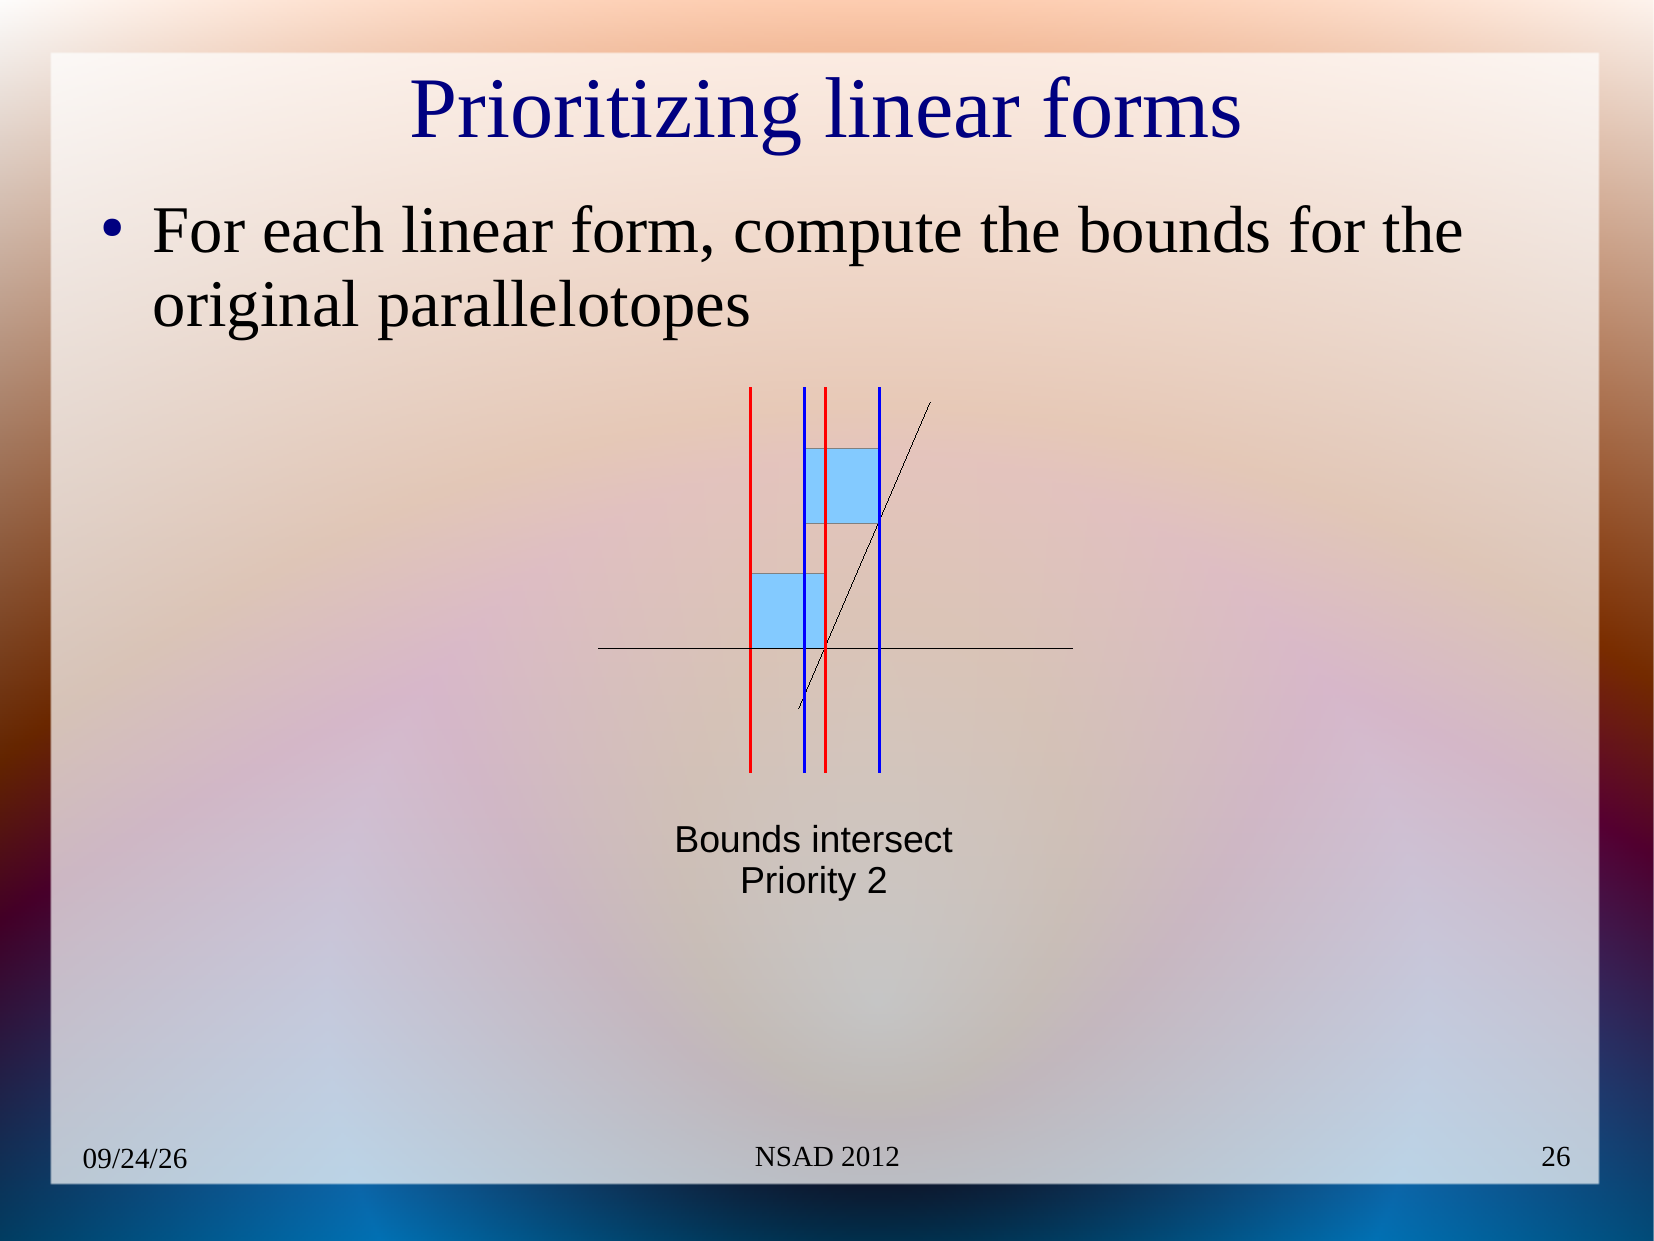

# Prioritizing linear forms
For each linear form, compute the bounds for the original parallelotopes
Bounds intersect
Priority 2
NSAD 2012
26